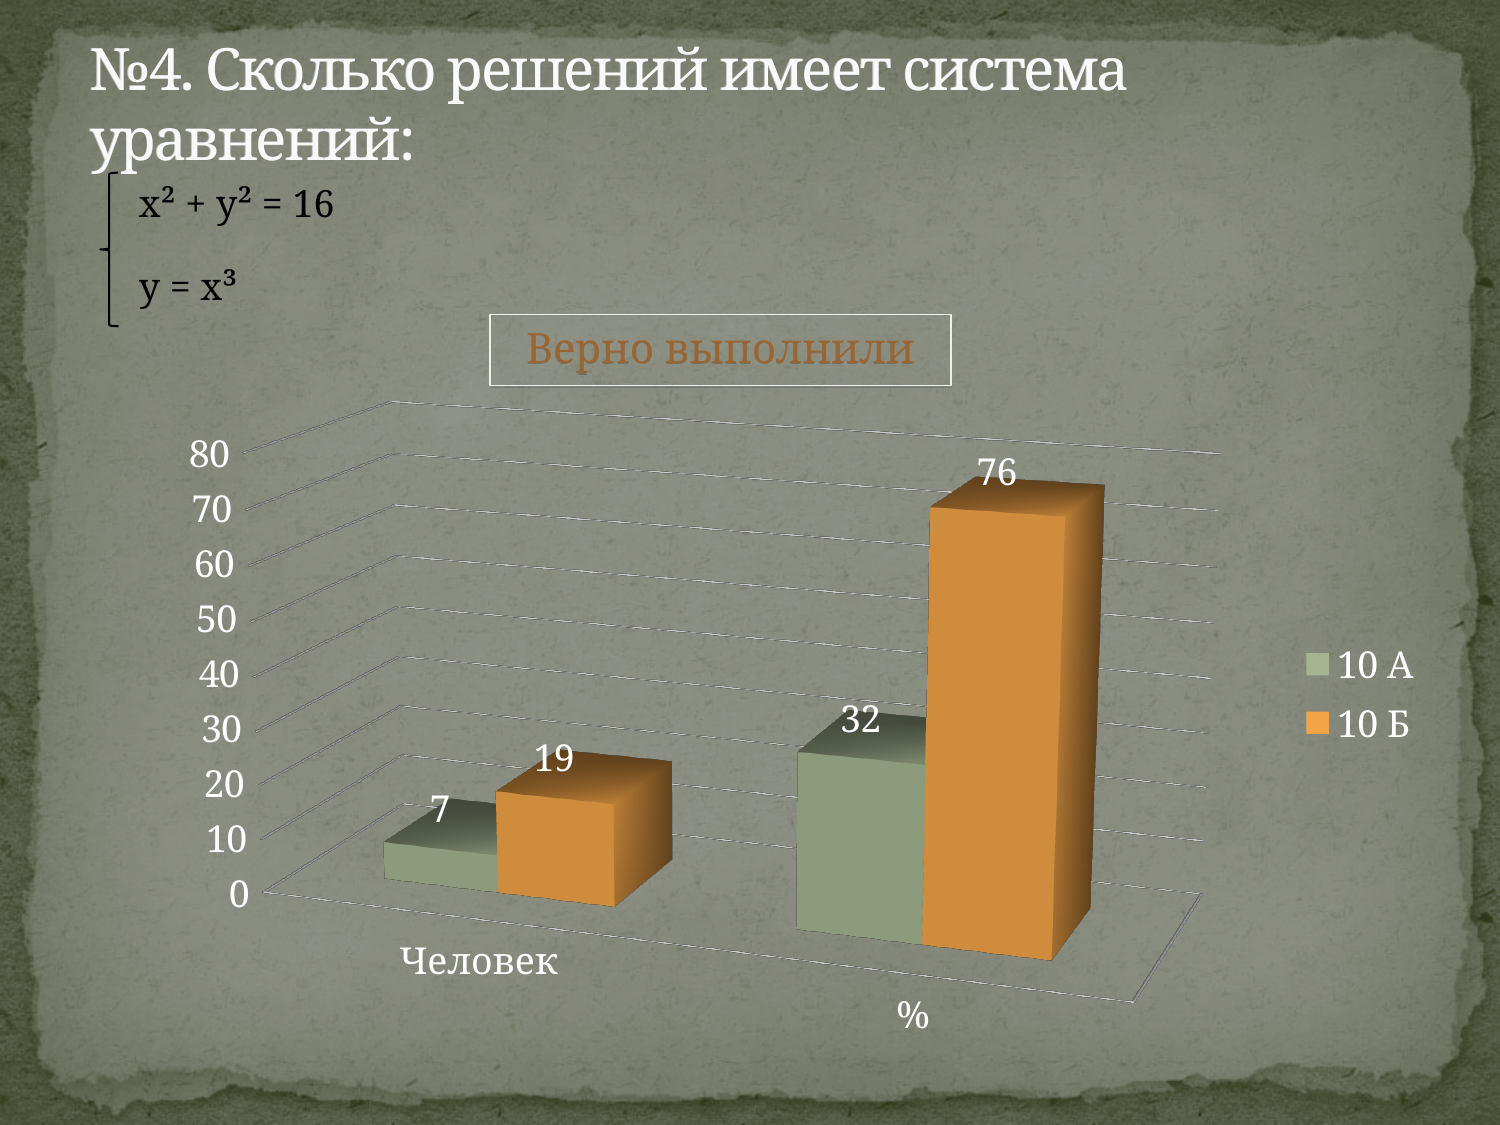

# №4. Сколько решений имеет система уравнений:
x² + y² = 16
y = x³
Верно выполнили
[unsupported chart]